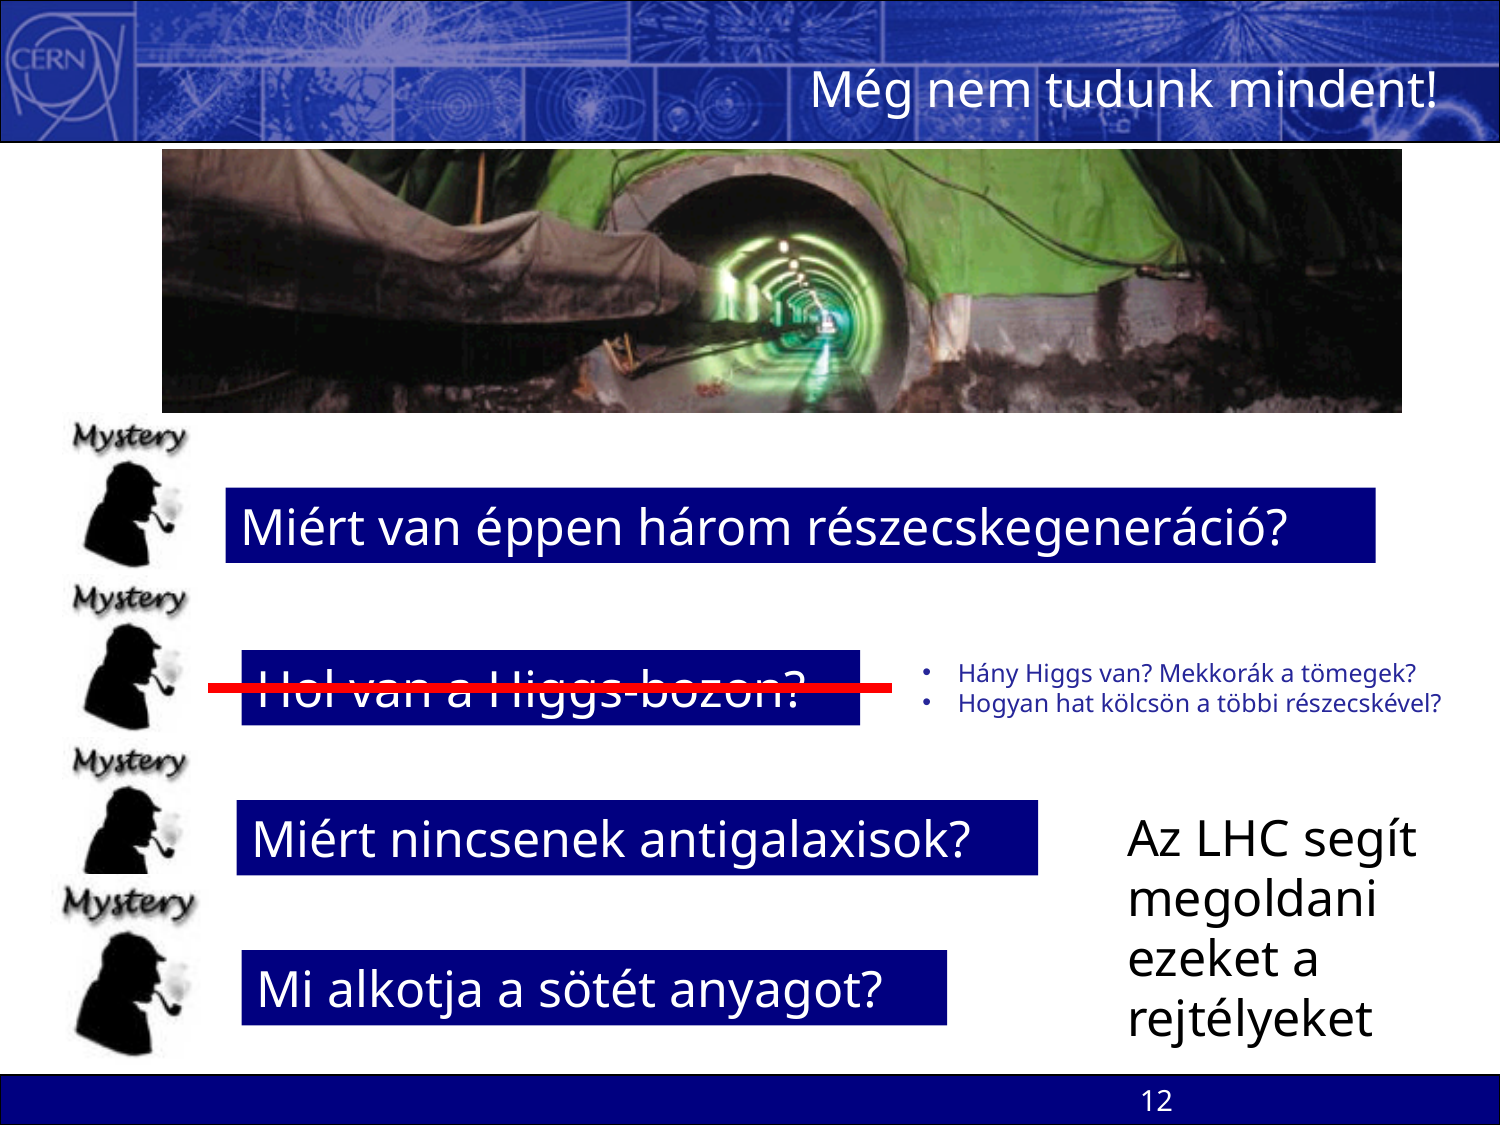

Még nem tudunk mindent!
Miért van éppen három részecskegeneráció?
Hány Higgs van? Mekkorák a tömegek?
Hogyan hat kölcsön a többi részecskével?
Hol van a Higgs-bozon?
Az LHC segít megoldani ezeket a rejtélyeket
Miért nincsenek antigalaxisok?
Mi alkotja a sötét anyagot?